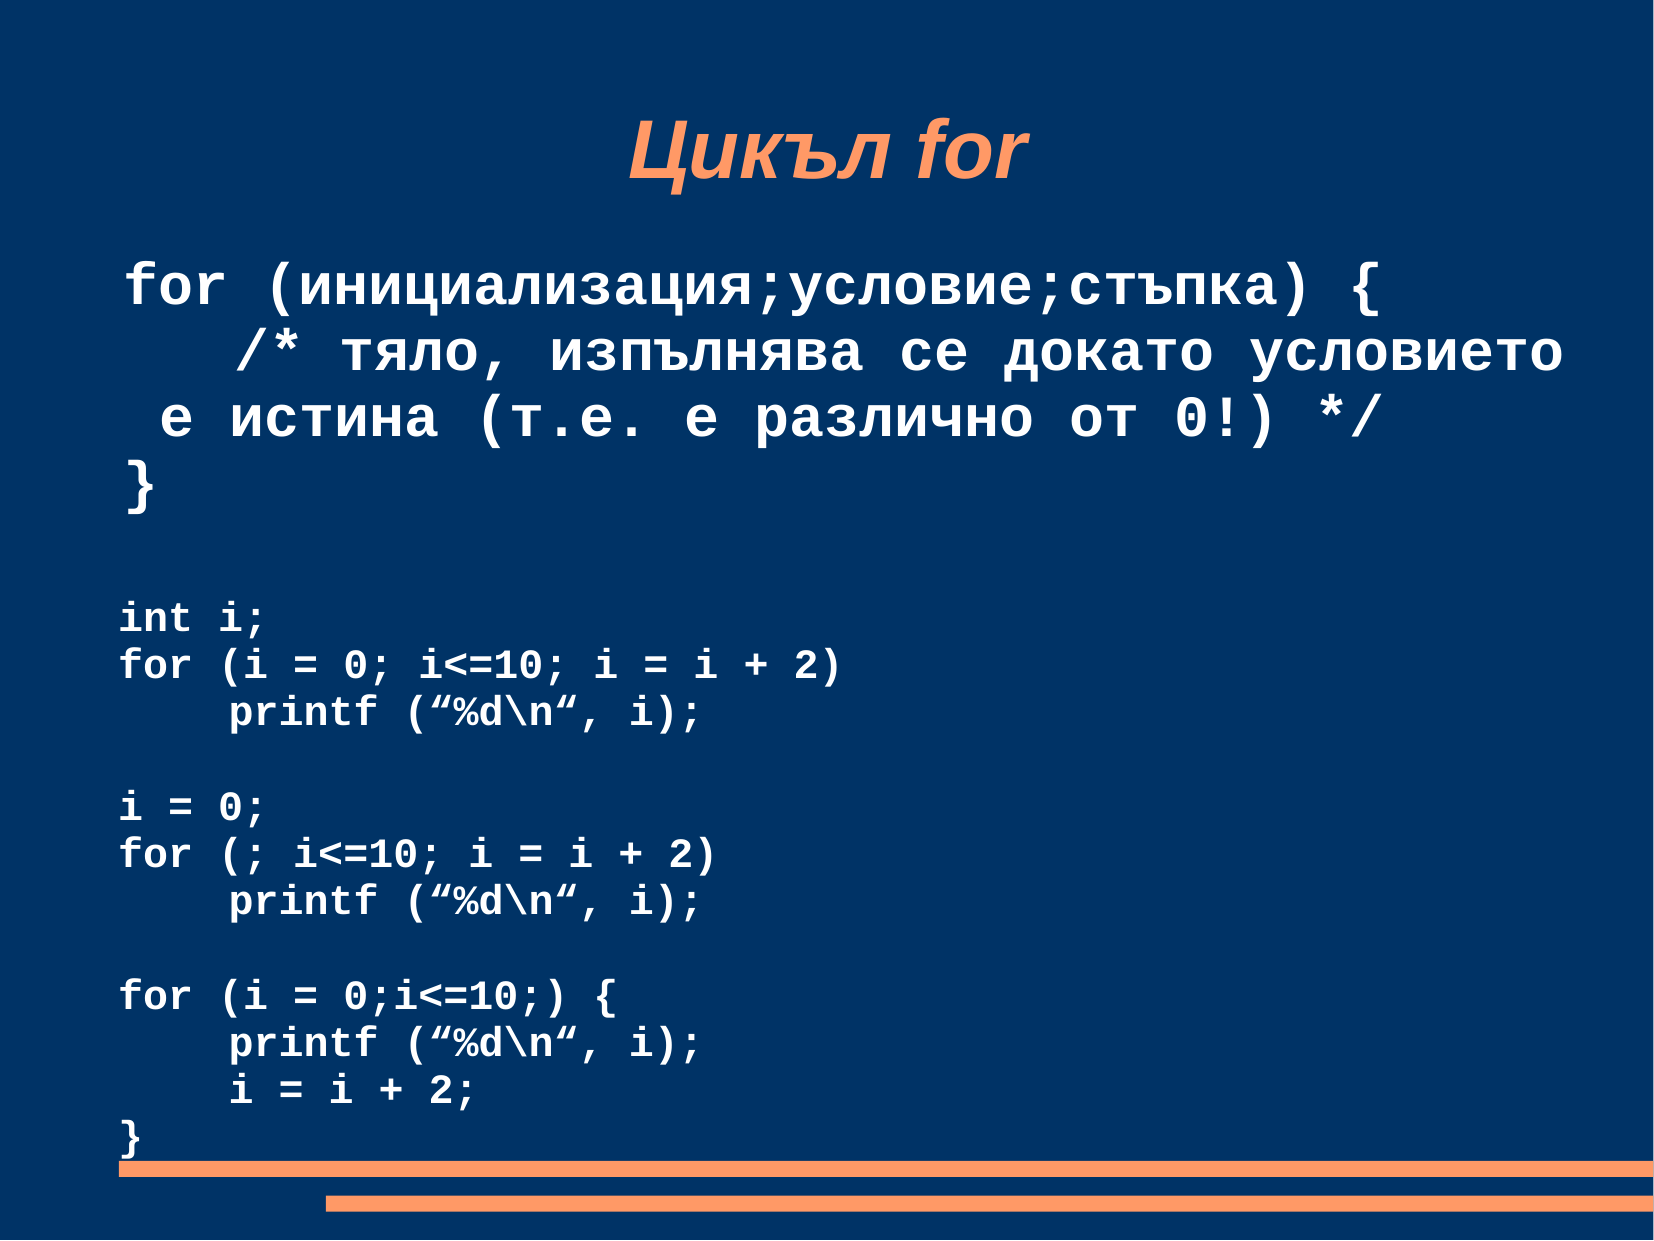

# Цикъл for
for (инициализация;условие;стъпка) {
	/* тяло, изпълнява се докато условието е истина (т.е. е различно от 0!) */
}
int i;
for (i = 0; i<=10; i = i + 2)
	printf (“%d\n“, i);
i = 0;
for (; i<=10; i = i + 2)
	printf (“%d\n“, i);
for (i = 0;i<=10;) {
	printf (“%d\n“, i);
	i = i + 2;
}